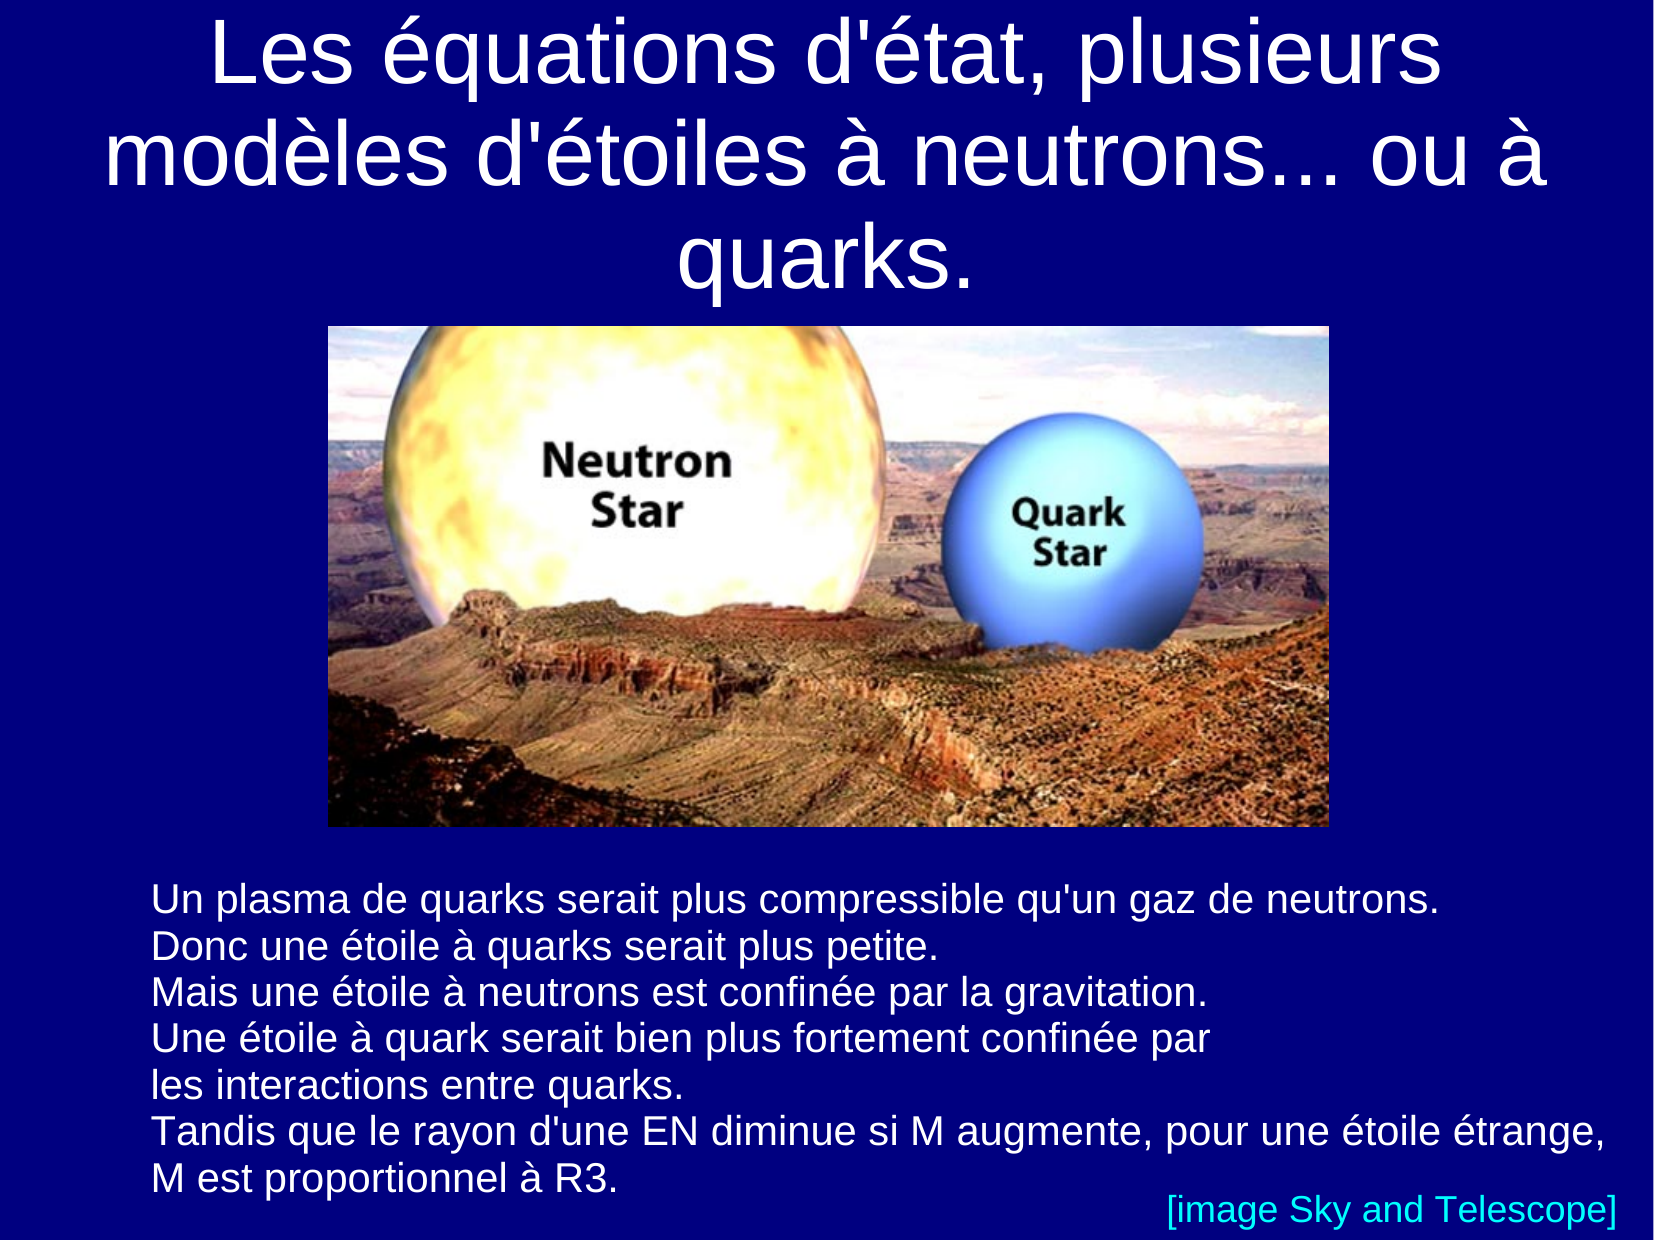

# Les équations d'état, plusieurs modèles d'étoiles à neutrons... ou à quarks.
Un plasma de quarks serait plus compressible qu'un gaz de neutrons.
Donc une étoile à quarks serait plus petite.
Mais une étoile à neutrons est confinée par la gravitation.
Une étoile à quark serait bien plus fortement confinée par
les interactions entre quarks.
Tandis que le rayon d'une EN diminue si M augmente, pour une étoile étrange,
M est proportionnel à R3.
[image Sky and Telescope]